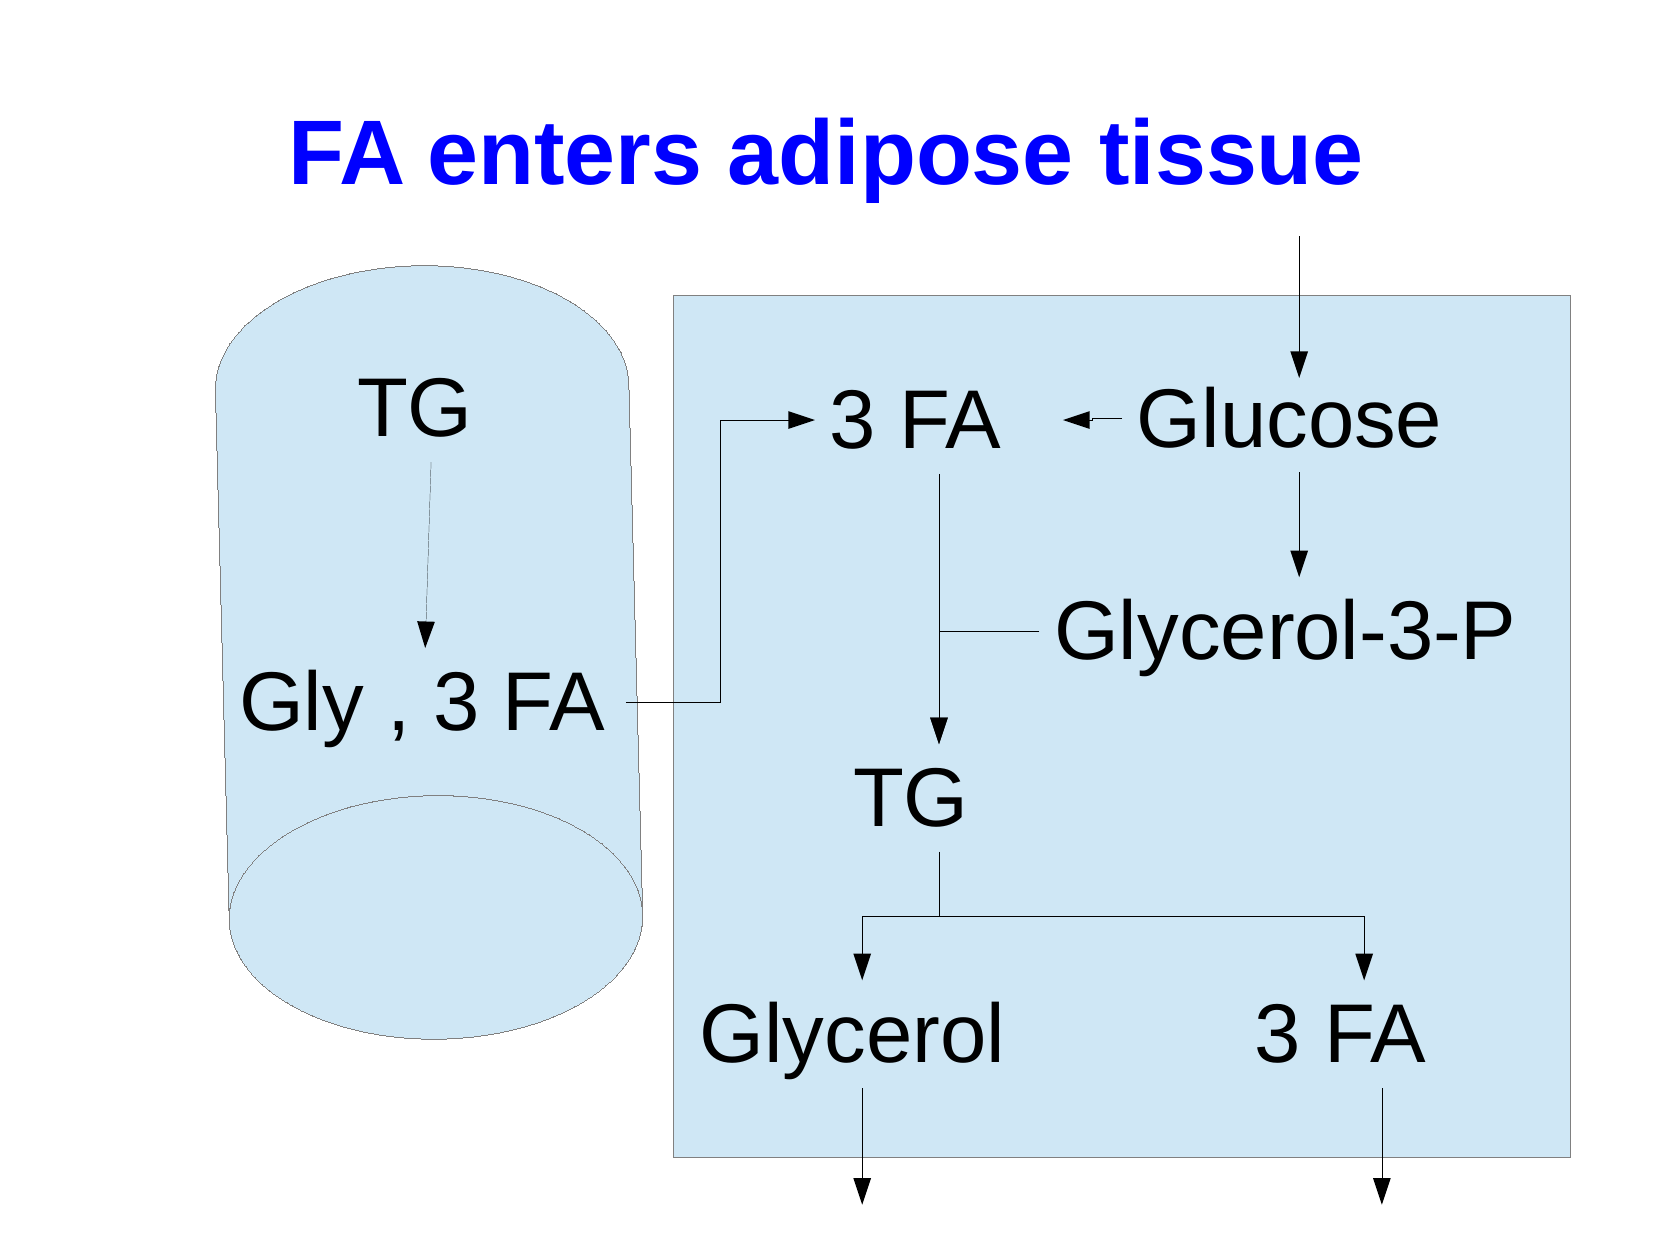

# FA enters adipose tissue
TG
Glucose
3 FA
Glycerol-3-P
Gly , 3 FA
TG
Glycerol
3 FA